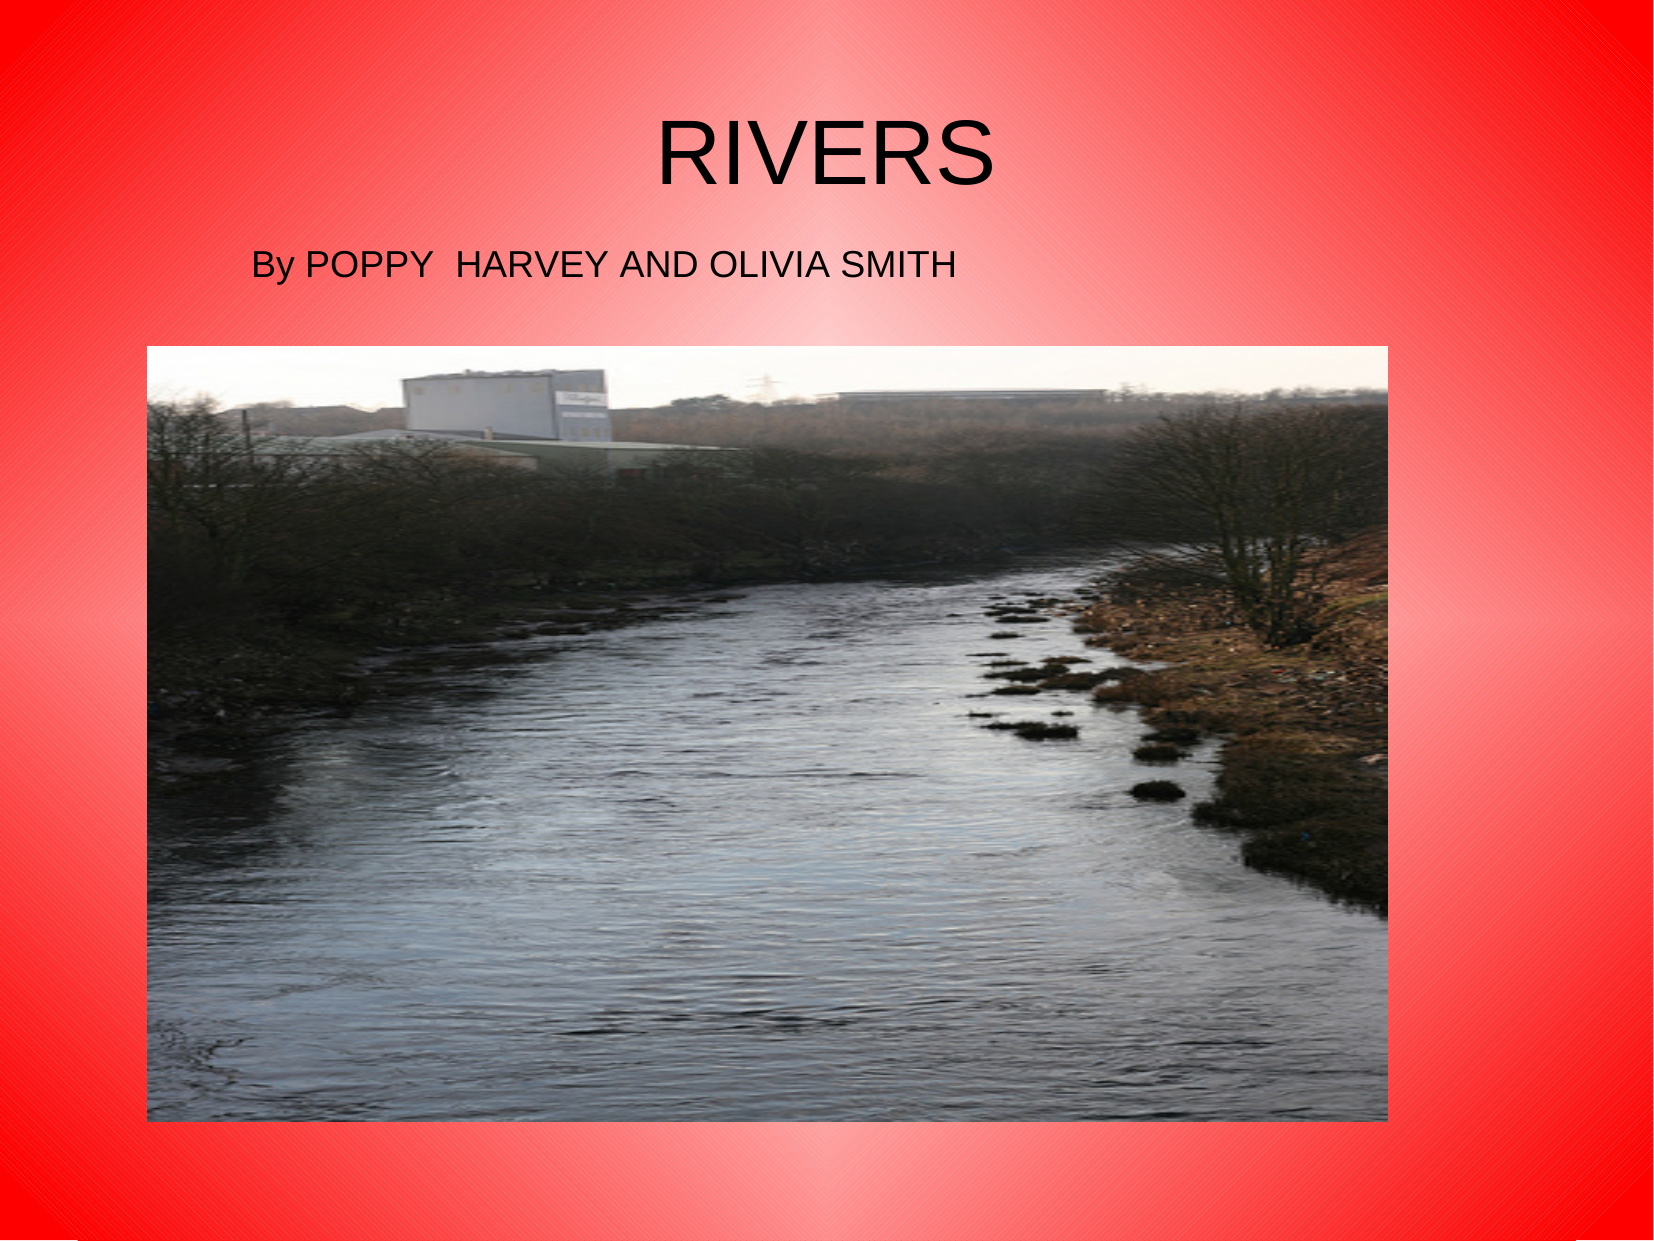

# RIVERS
By POPPY HARVEY AND OLIVIA SMITH